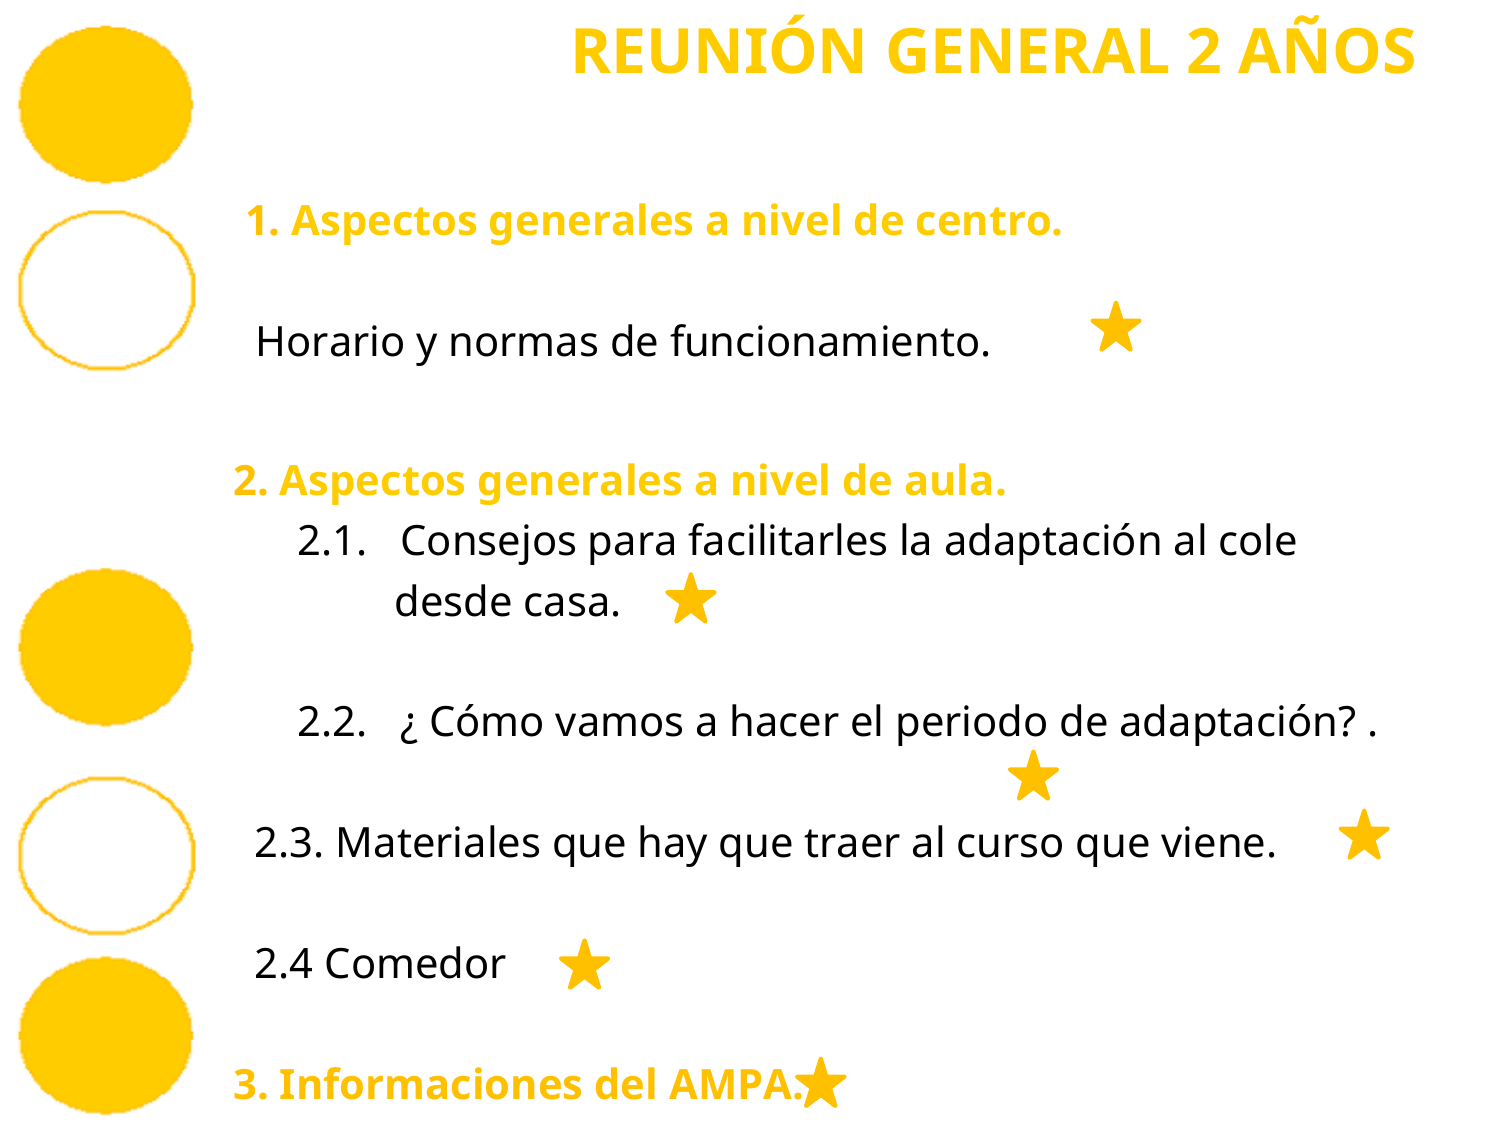

REUNIÓN GENERAL 2 AÑOS
1. Aspectos generales a nivel de centro.
 Horario y normas de funcionamiento.
2. Aspectos generales a nivel de aula.
 2.1. Consejos para facilitarles la adaptación al cole
 desde casa.
 2.2. ¿ Cómo vamos a hacer el periodo de adaptación? .
 2.3. Materiales que hay que traer al curso que viene.
 2.4 Comedor
3. Informaciones del AMPA.